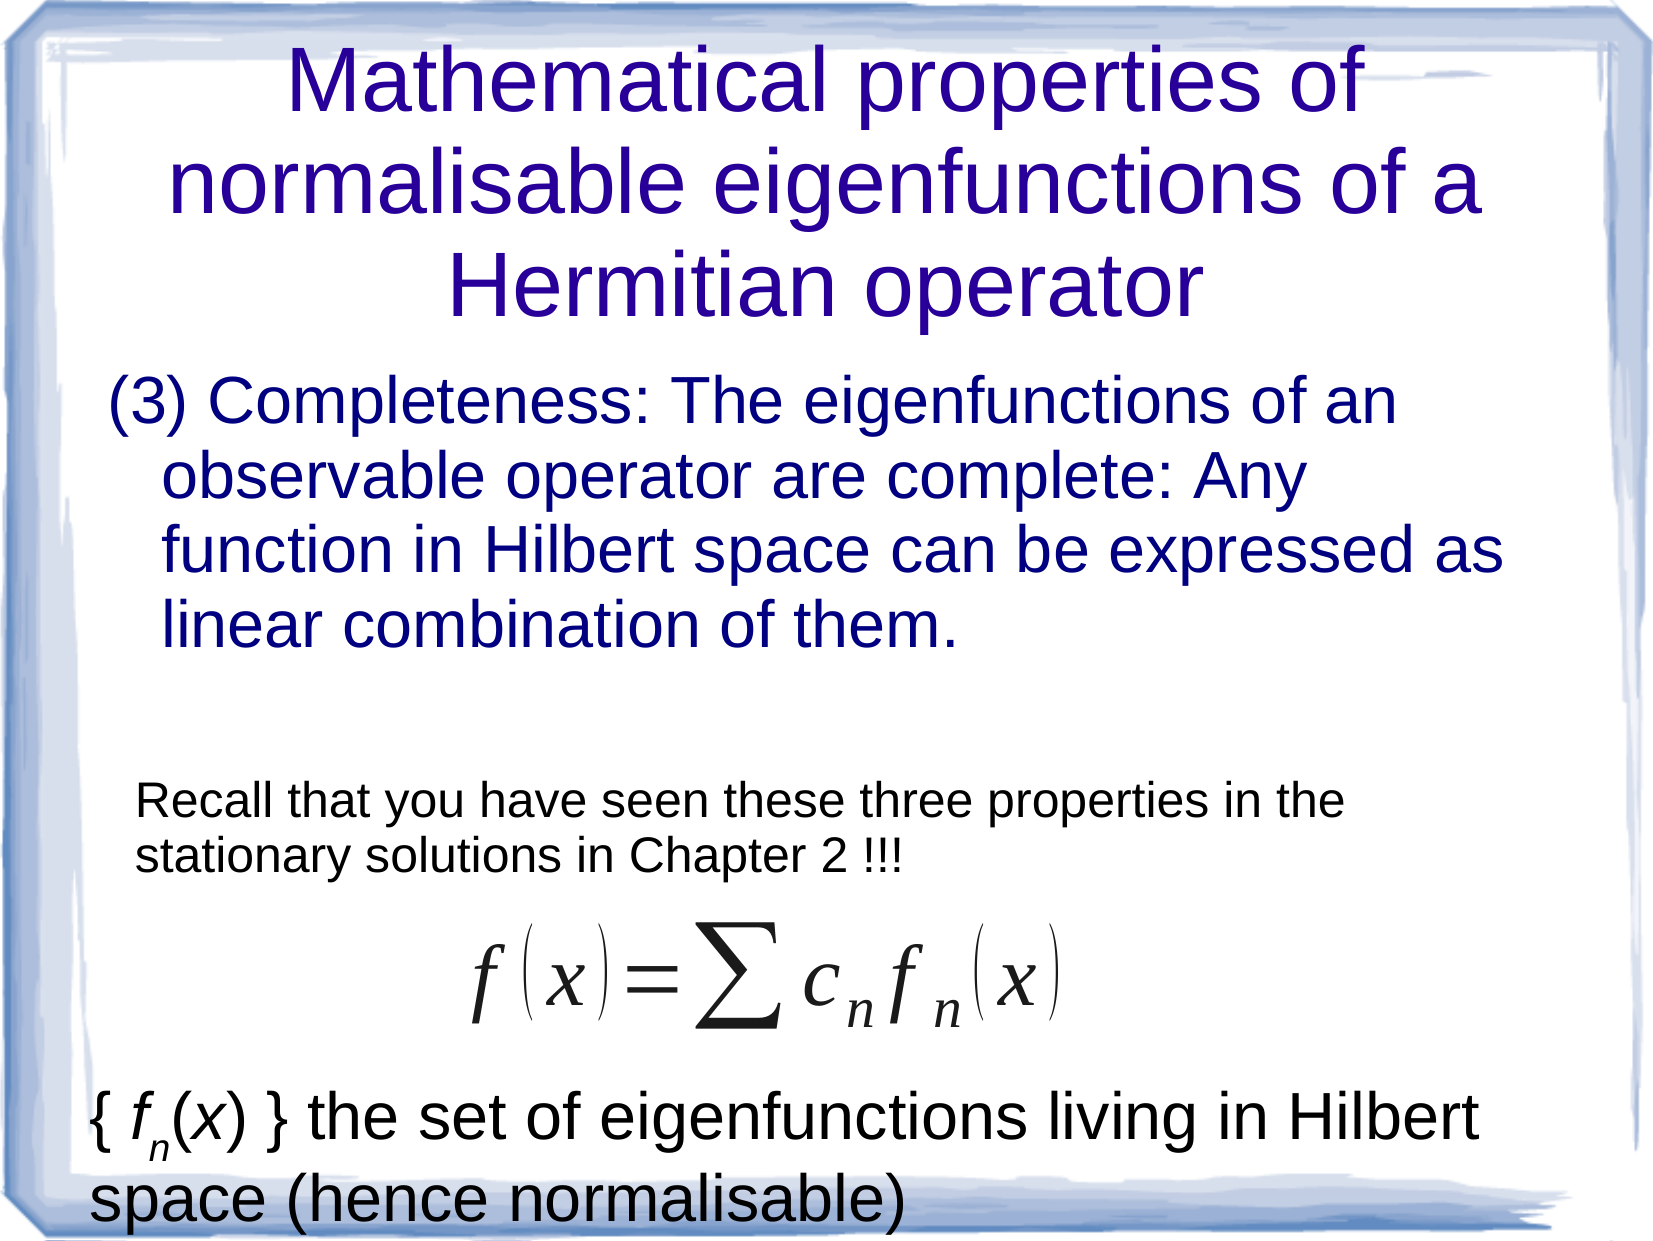

# Mathematical properties of normalisable eigenfunctions of a Hermitian operator
(3) Completeness: The eigenfunctions of an observable operator are complete: Any function in Hilbert space can be expressed as linear combination of them.
Recall that you have seen these three properties in the stationary solutions in Chapter 2 !!!
{ fn(x) } the set of eigenfunctions living in Hilbert space (hence normalisable)